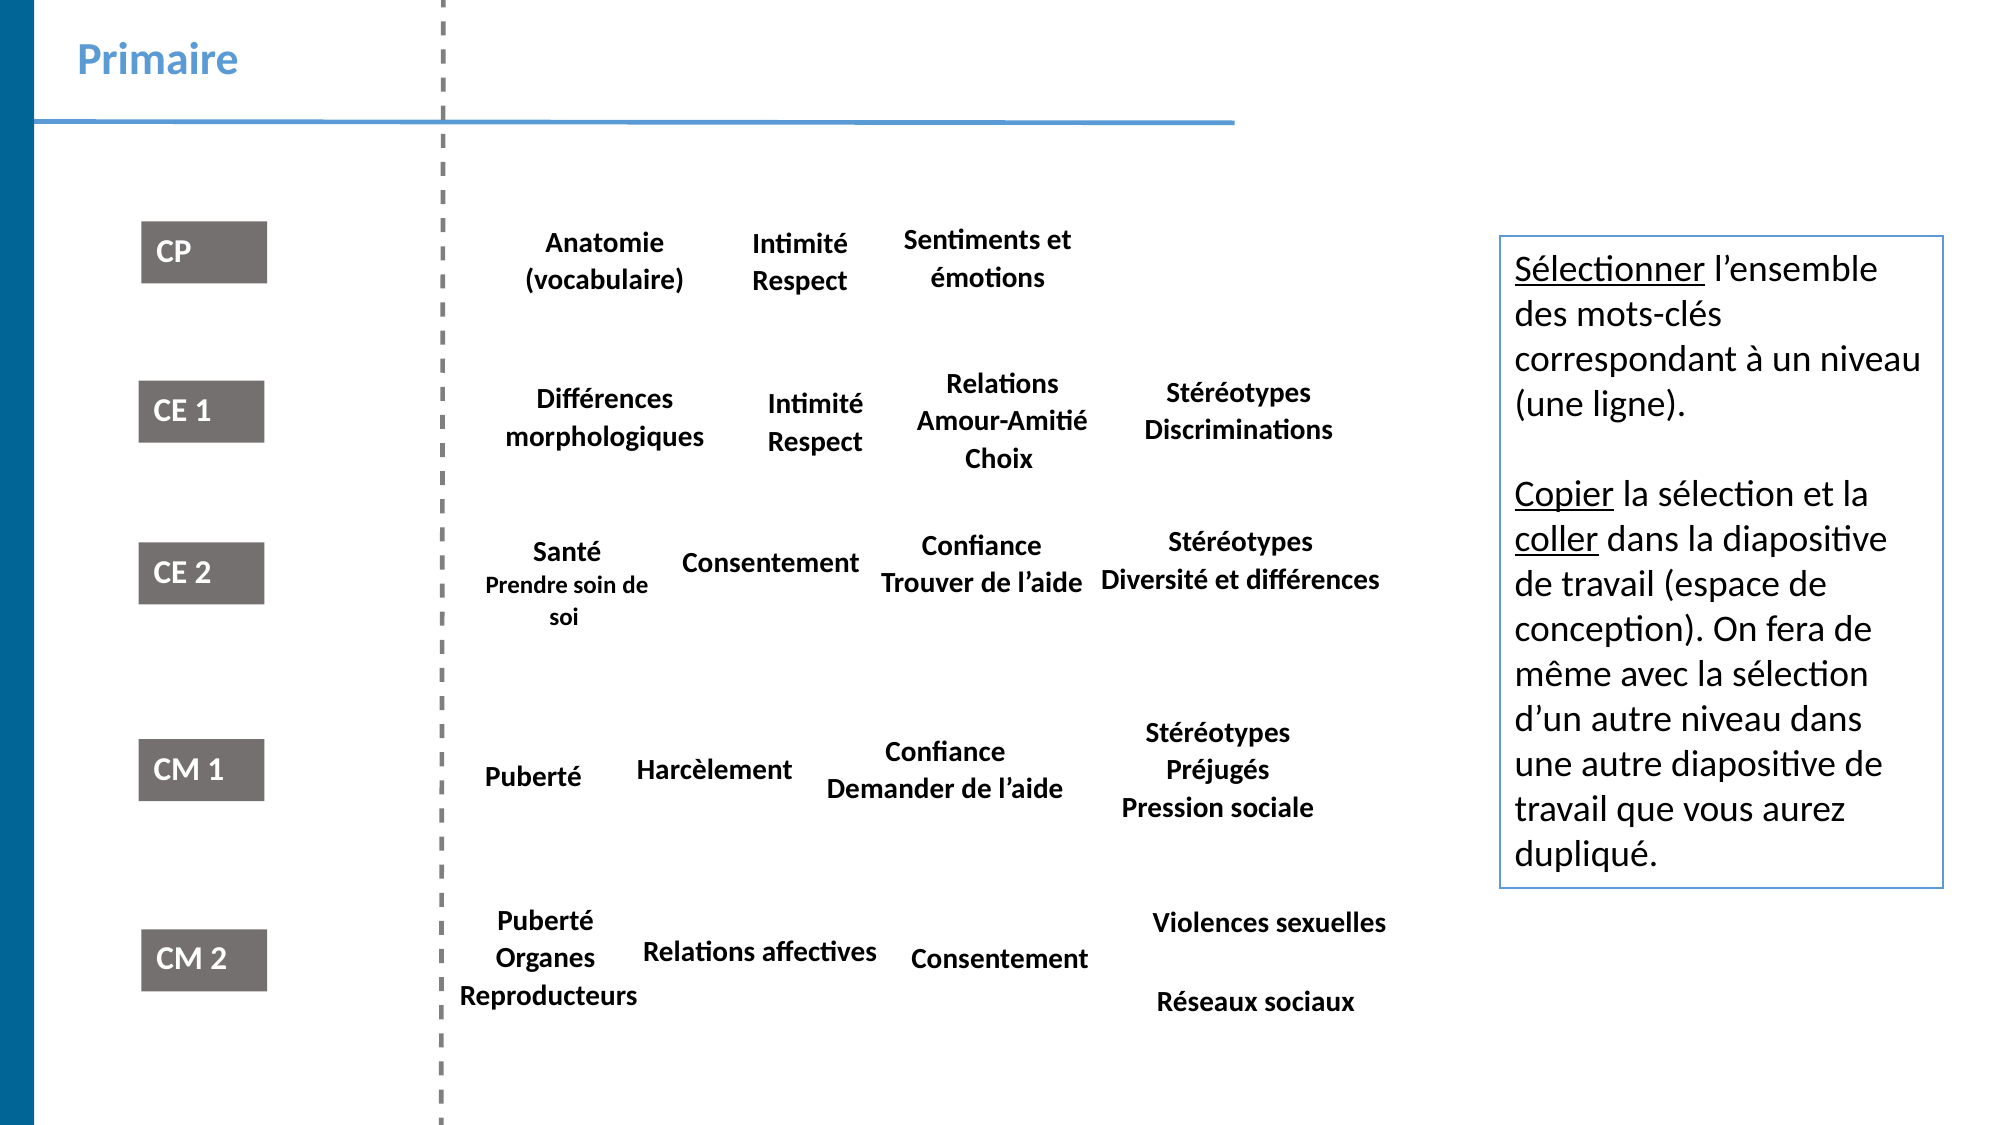

Primaire
Sentiments et
émotions
Anatomie
(vocabulaire)
Intimité
Respect
CP
Sélectionner l’ensemble des mots-clés correspondant à un niveau (une ligne).
Copier la sélection et la coller dans la diapositive de travail (espace de conception). On fera de même avec la sélection d’un autre niveau dans une autre diapositive de travail que vous aurez dupliqué.
Relations
Amour-Amitié
Choix
Stéréotypes
Discriminations
Différences
morphologiques
Intimité
Respect
CE 1
Stéréotypes
Diversité et différences
Confiance
Trouver de l’aide
Santé
Prendre soin de soi
Consentement
CE 2
Stéréotypes
Préjugés
Pression sociale
Confiance
Demander de l’aide
CM 1
Harcèlement
Puberté
Puberté
Organes
Reproducteurs
Violences sexuelles
Relations affectives
CM 2
Consentement
Réseaux sociaux